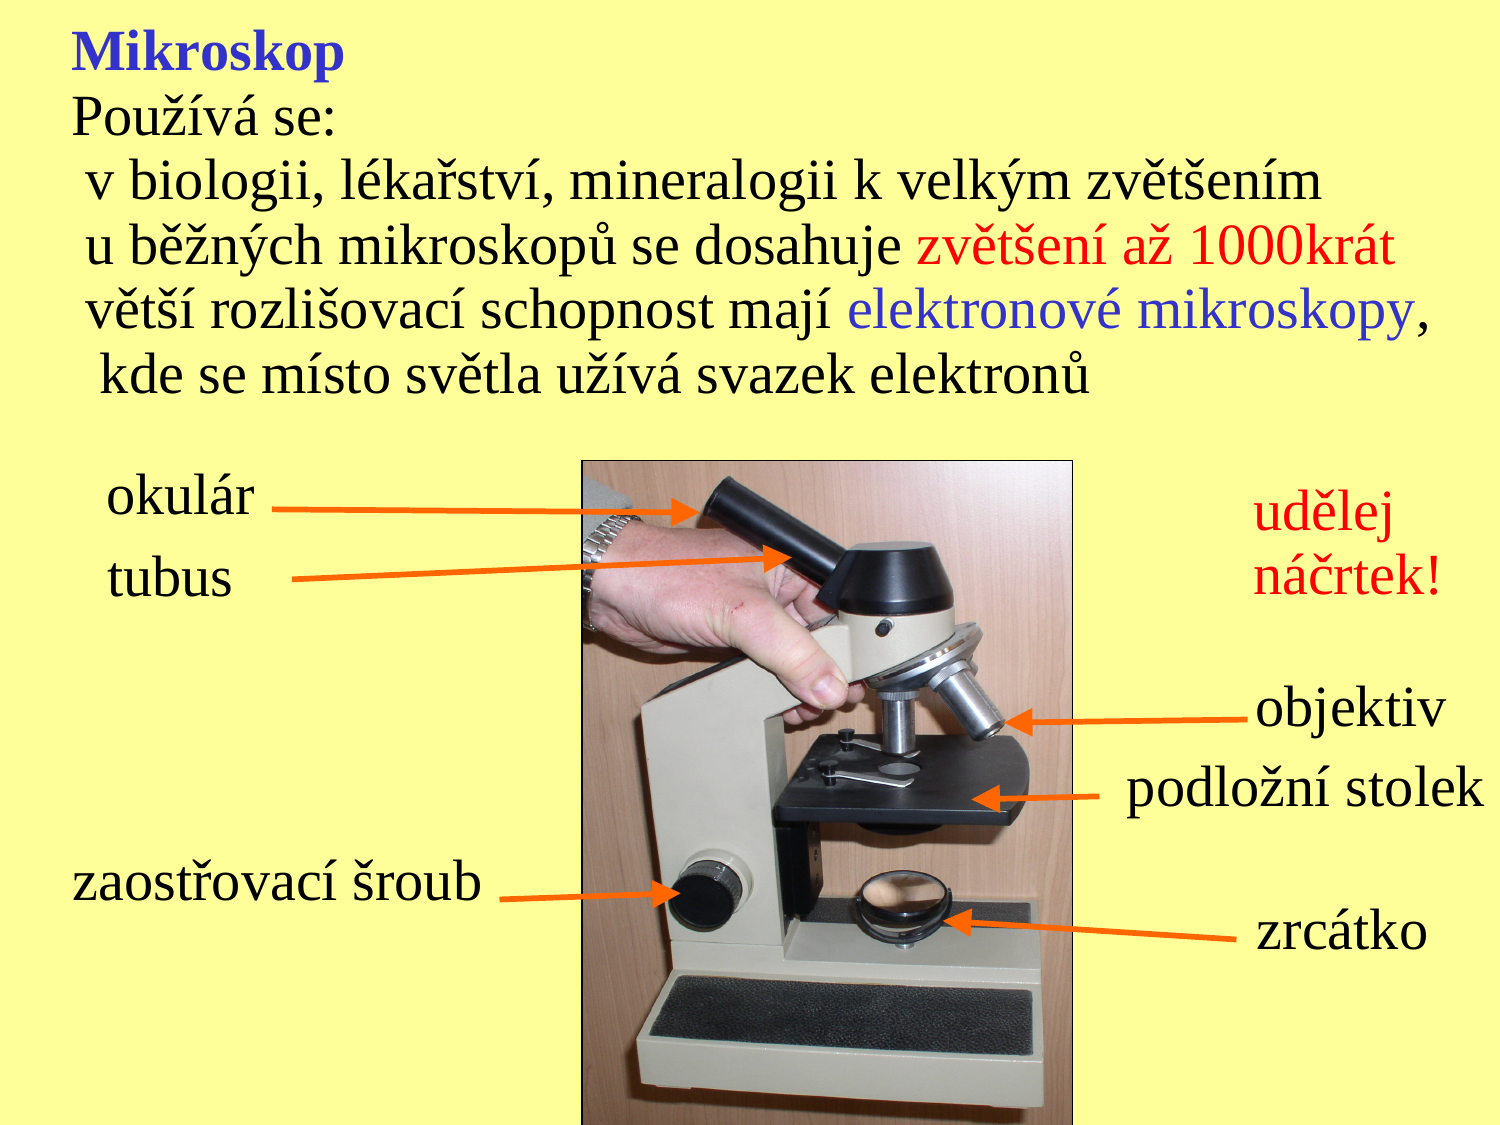

Mikroskop
Používá se:
 v biologii, lékařství, mineralogii k velkým zvětšením
 u běžných mikroskopů se dosahuje zvětšení až 1000krát
 větší rozlišovací schopnost mají elektronové mikroskopy,
 kde se místo světla užívá svazek elektronů
okulár
udělej
náčrtek!
tubus
objektiv
podložní stolek
zaostřovací šroub
zrcátko